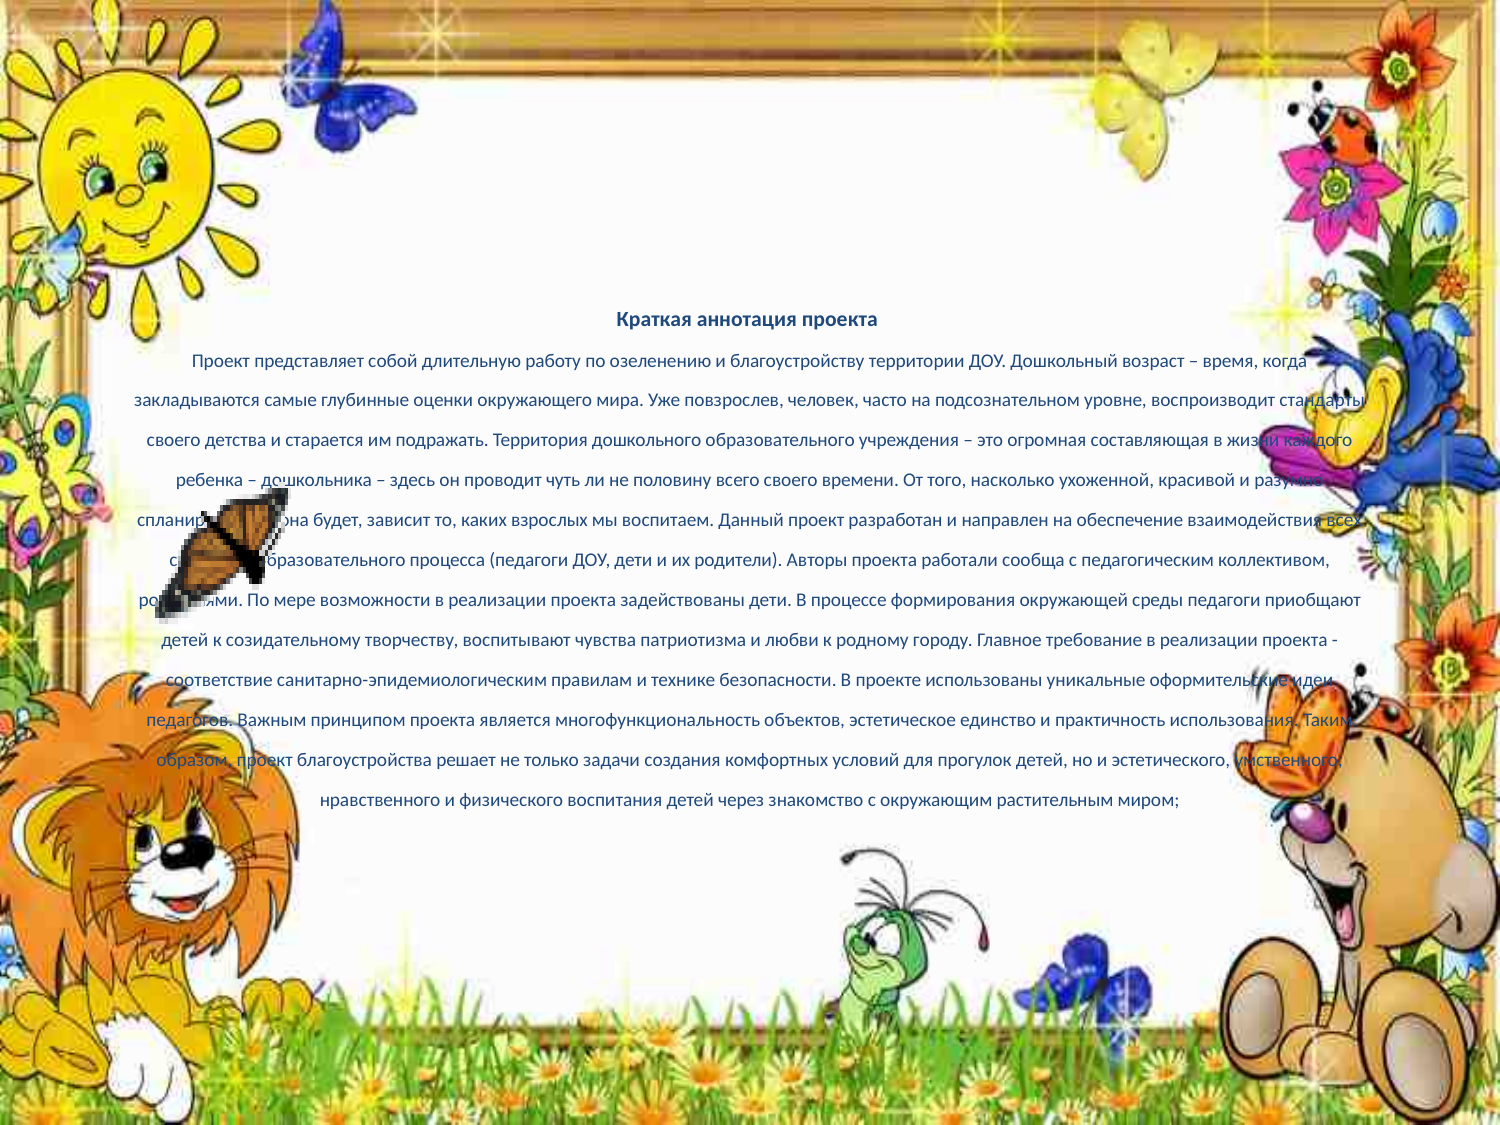

Краткая аннотация проекта
Проект представляет собой длительную работу по озеленению и благоустройству территории ДОУ. Дошкольный возраст – время, когда закладываются самые глубинные оценки окружающего мира. Уже повзрослев, человек, часто на подсознательном уровне, воспроизводит стандарты своего детства и старается им подражать. Территория дошкольного образовательного учреждения – это огромная составляющая в жизни каждого ребенка – дошкольника – здесь он проводит чуть ли не половину всего своего времени. От того, насколько ухоженной, красивой и разумно спланированной она будет, зависит то, каких взрослых мы воспитаем. Данный проект разработан и направлен на обеспечение взаимодействия всех субъектов образовательного процесса (педагоги ДОУ, дети и их родители). Авторы проекта работали сообща с педагогическим коллективом, родителями. По мере возможности в реализации проекта задействованы дети. В процессе формирования окружающей среды педагоги приобщают детей к созидательному творчеству, воспитывают чувства патриотизма и любви к родному городу. Главное требование в реализации проекта - соответствие санитарно-эпидемиологическим правилам и технике безопасности. В проекте использованы уникальные оформительские идеи педагогов. Важным принципом проекта является многофункциональность объектов, эстетическое единство и практичность использования. Таким образом, проект благоустройства решает не только задачи создания комфортных условий для прогулок детей, но и эстетического, умственного, нравственного и физического воспитания детей через знакомство с окружающим растительным миром;
http://aida.ucoz.ru